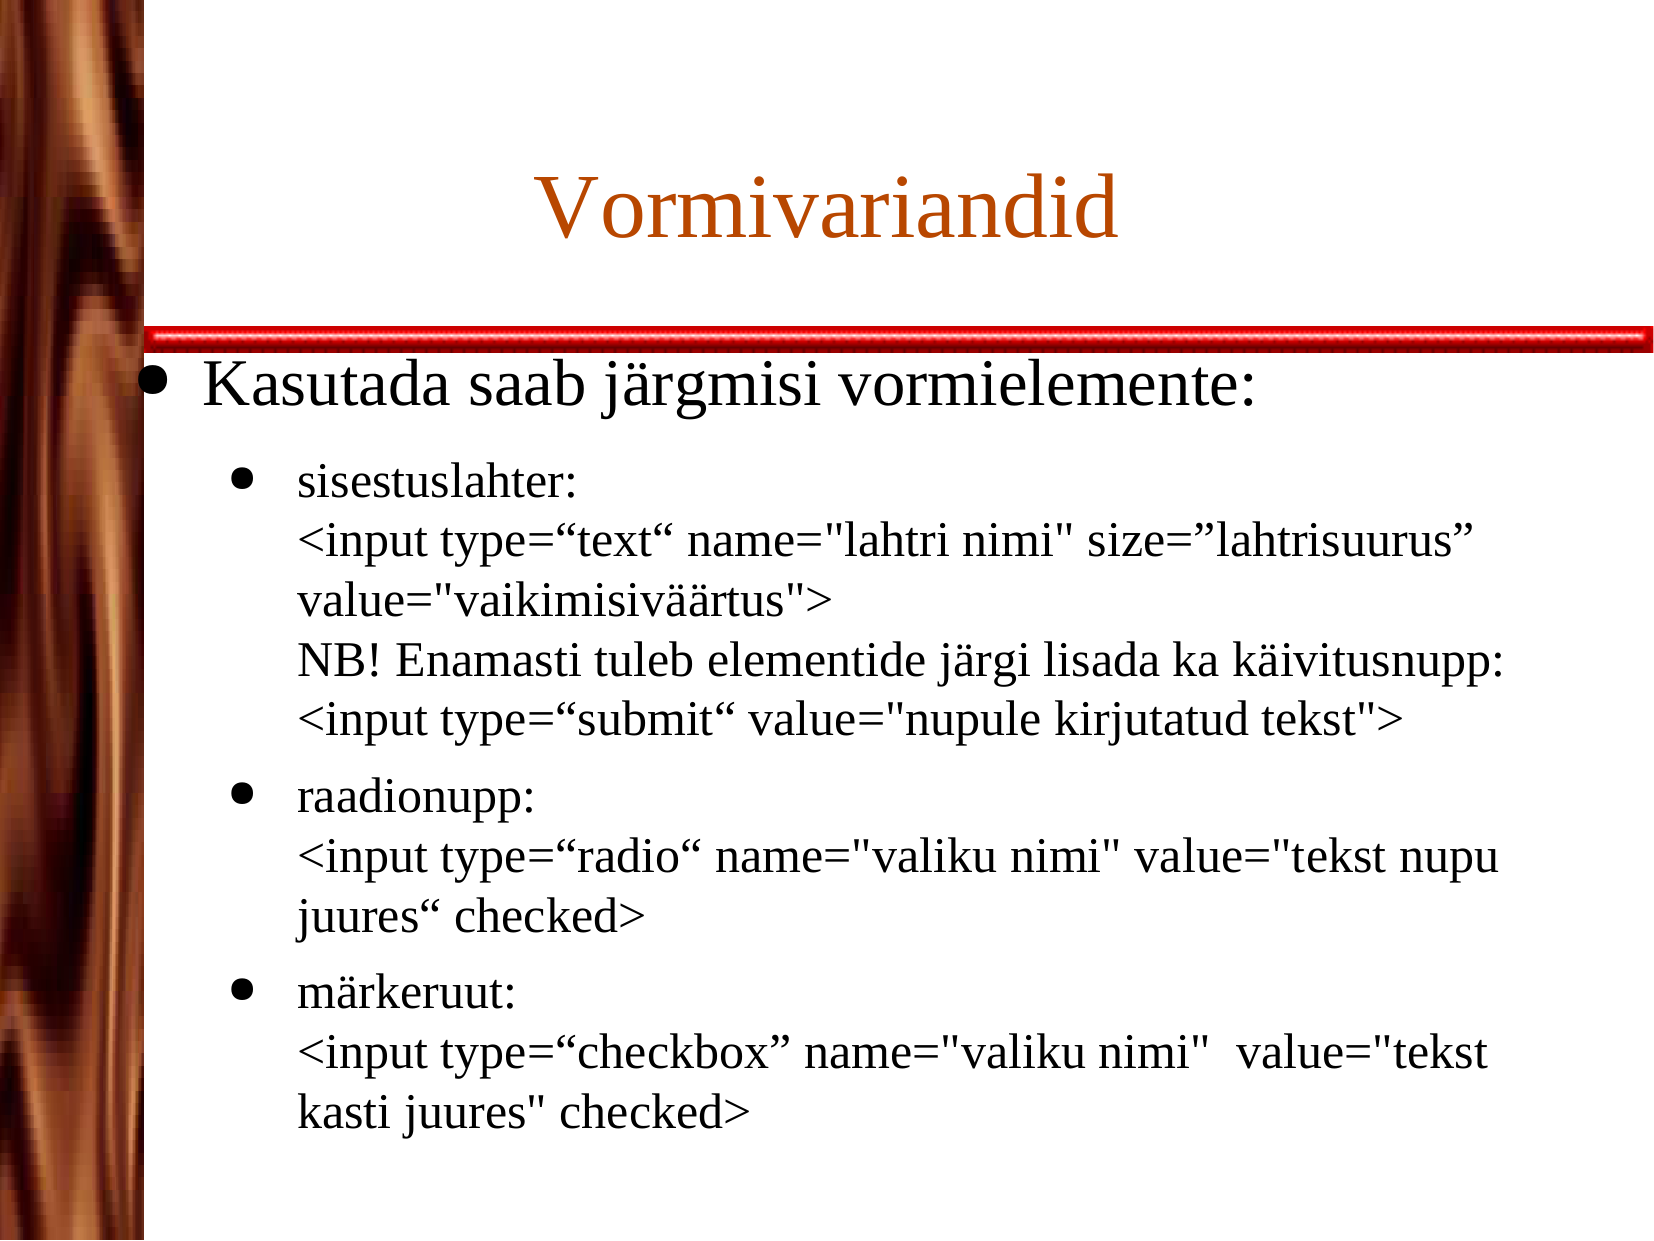

# Vormivariandid
Kasutada saab järgmisi vormielemente:
sisestuslahter:
<input type=“text“ name="lahtri nimi" size=”lahtrisuurus” value="vaikimisiväärtus">
NB! Enamasti tuleb elementide järgi lisada ka käivitusnupp: <input type=“submit“ value="nupule kirjutatud tekst">
raadionupp:
<input type=“radio“ name="valiku nimi" value="tekst nupu juures“ checked>
märkeruut:
<input type=“checkbox” name="valiku nimi" value="tekst kasti juures" checked>